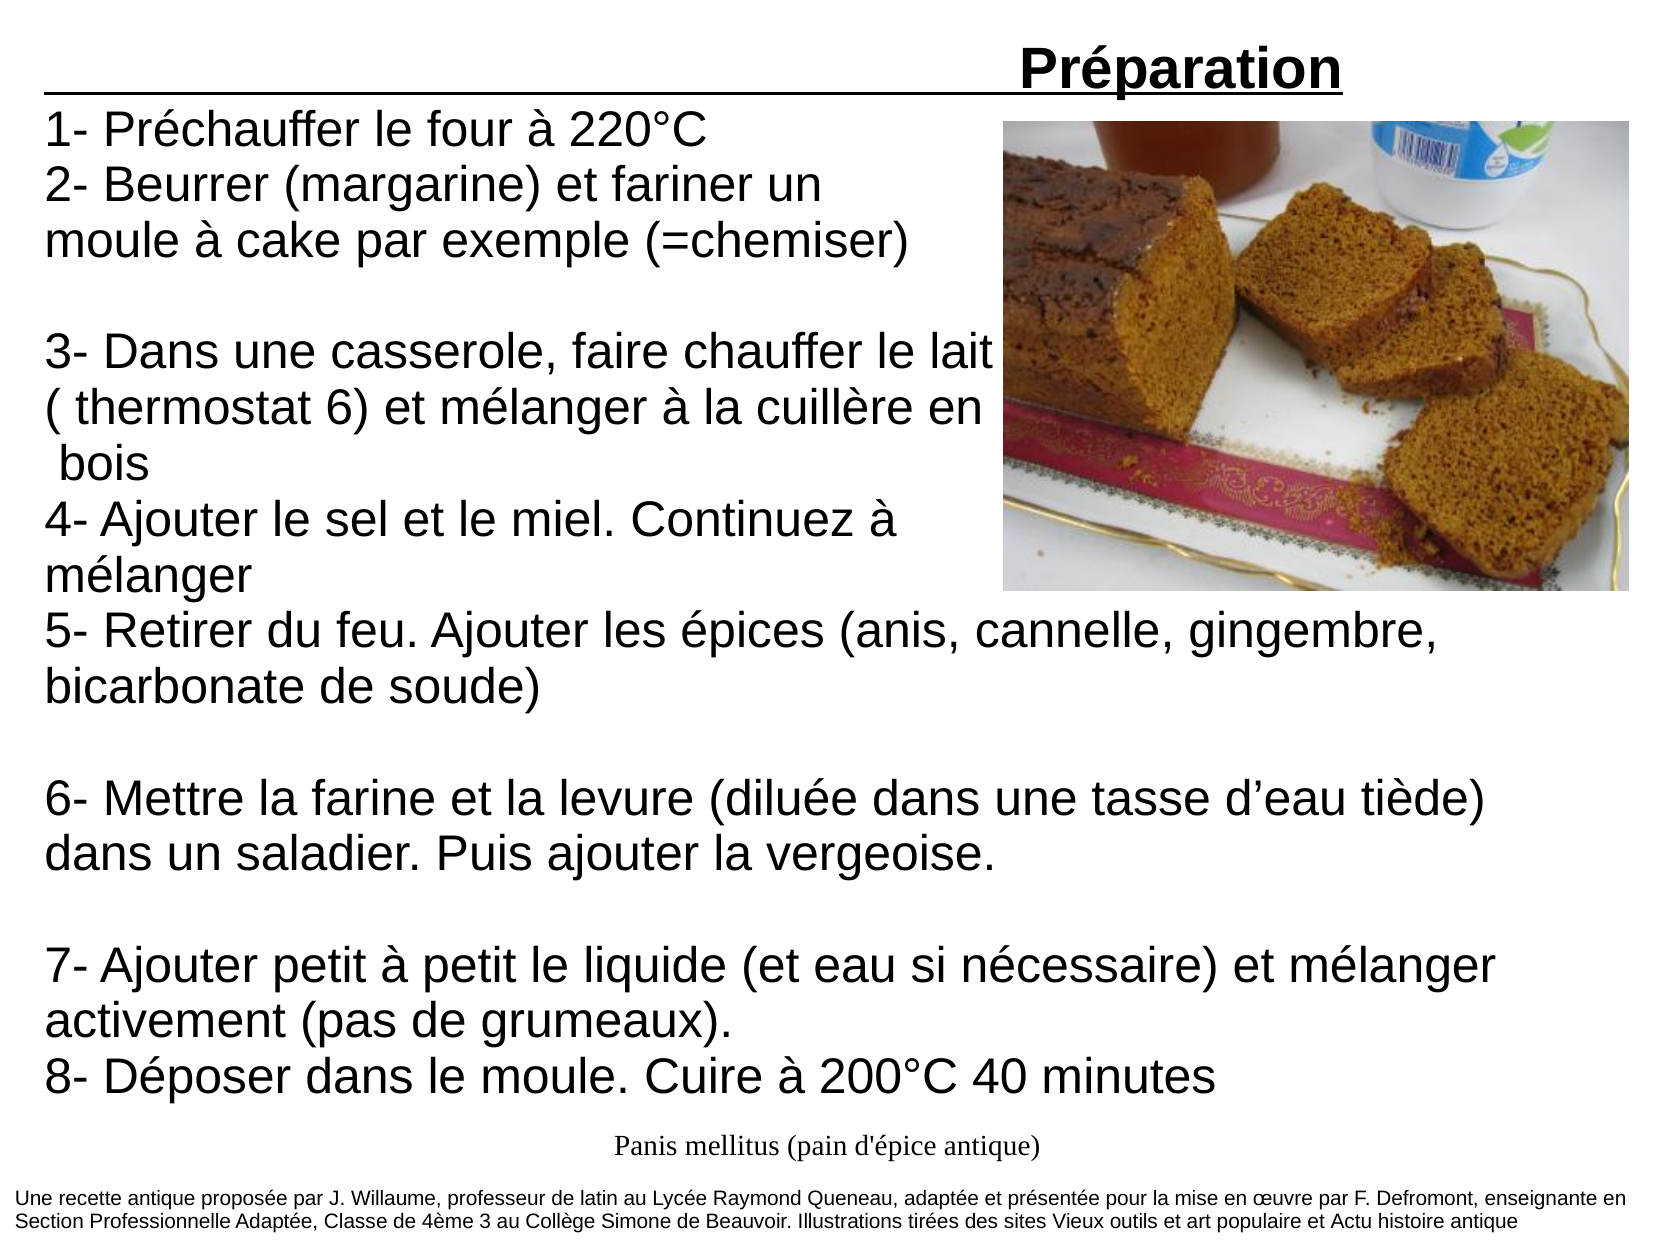

Préparation
1- Préchauffer le four à 220°C
2- Beurrer (margarine) et fariner un
moule à cake par exemple (=chemiser)
3- Dans une casserole, faire chauffer le lait
( thermostat 6) et mélanger à la cuillère en
 bois
4- Ajouter le sel et le miel. Continuez à
mélanger
5- Retirer du feu. Ajouter les épices (anis, cannelle, gingembre, bicarbonate de soude)
6- Mettre la farine et la levure (diluée dans une tasse d’eau tiède) dans un saladier. Puis ajouter la vergeoise.
7- Ajouter petit à petit le liquide (et eau si nécessaire) et mélanger activement (pas de grumeaux).
8- Déposer dans le moule. Cuire à 200°C 40 minutes
Panis mellitus (pain d'épice antique)
Une recette antique proposée par J. Willaume, professeur de latin au Lycée Raymond Queneau, adaptée et présentée pour la mise en œuvre par F. Defromont, enseignante en Section Professionnelle Adaptée, Classe de 4ème 3 au Collège Simone de Beauvoir. Illustrations tirées des sites Vieux outils et art populaire et Actu histoire antique